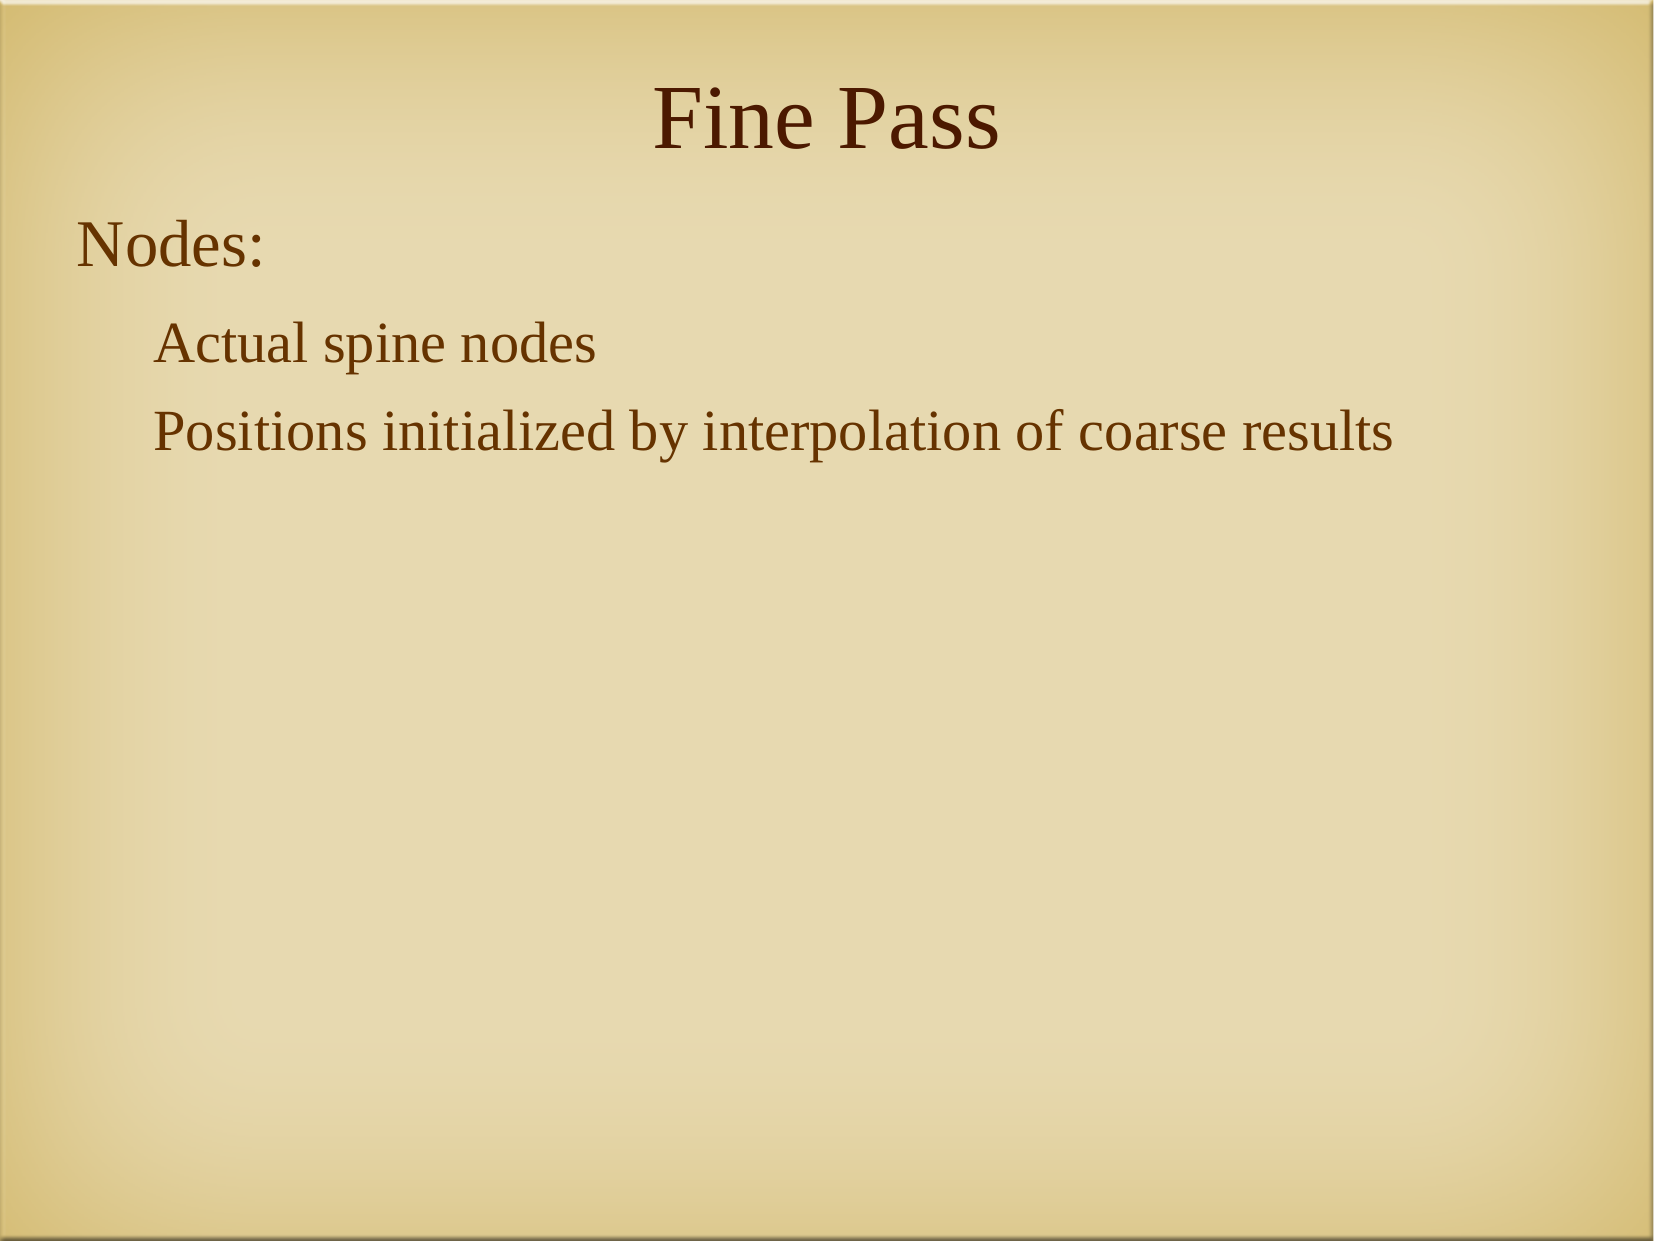

# Fine Pass
Nodes:
Actual spine nodes
Positions initialized by interpolation of coarse results